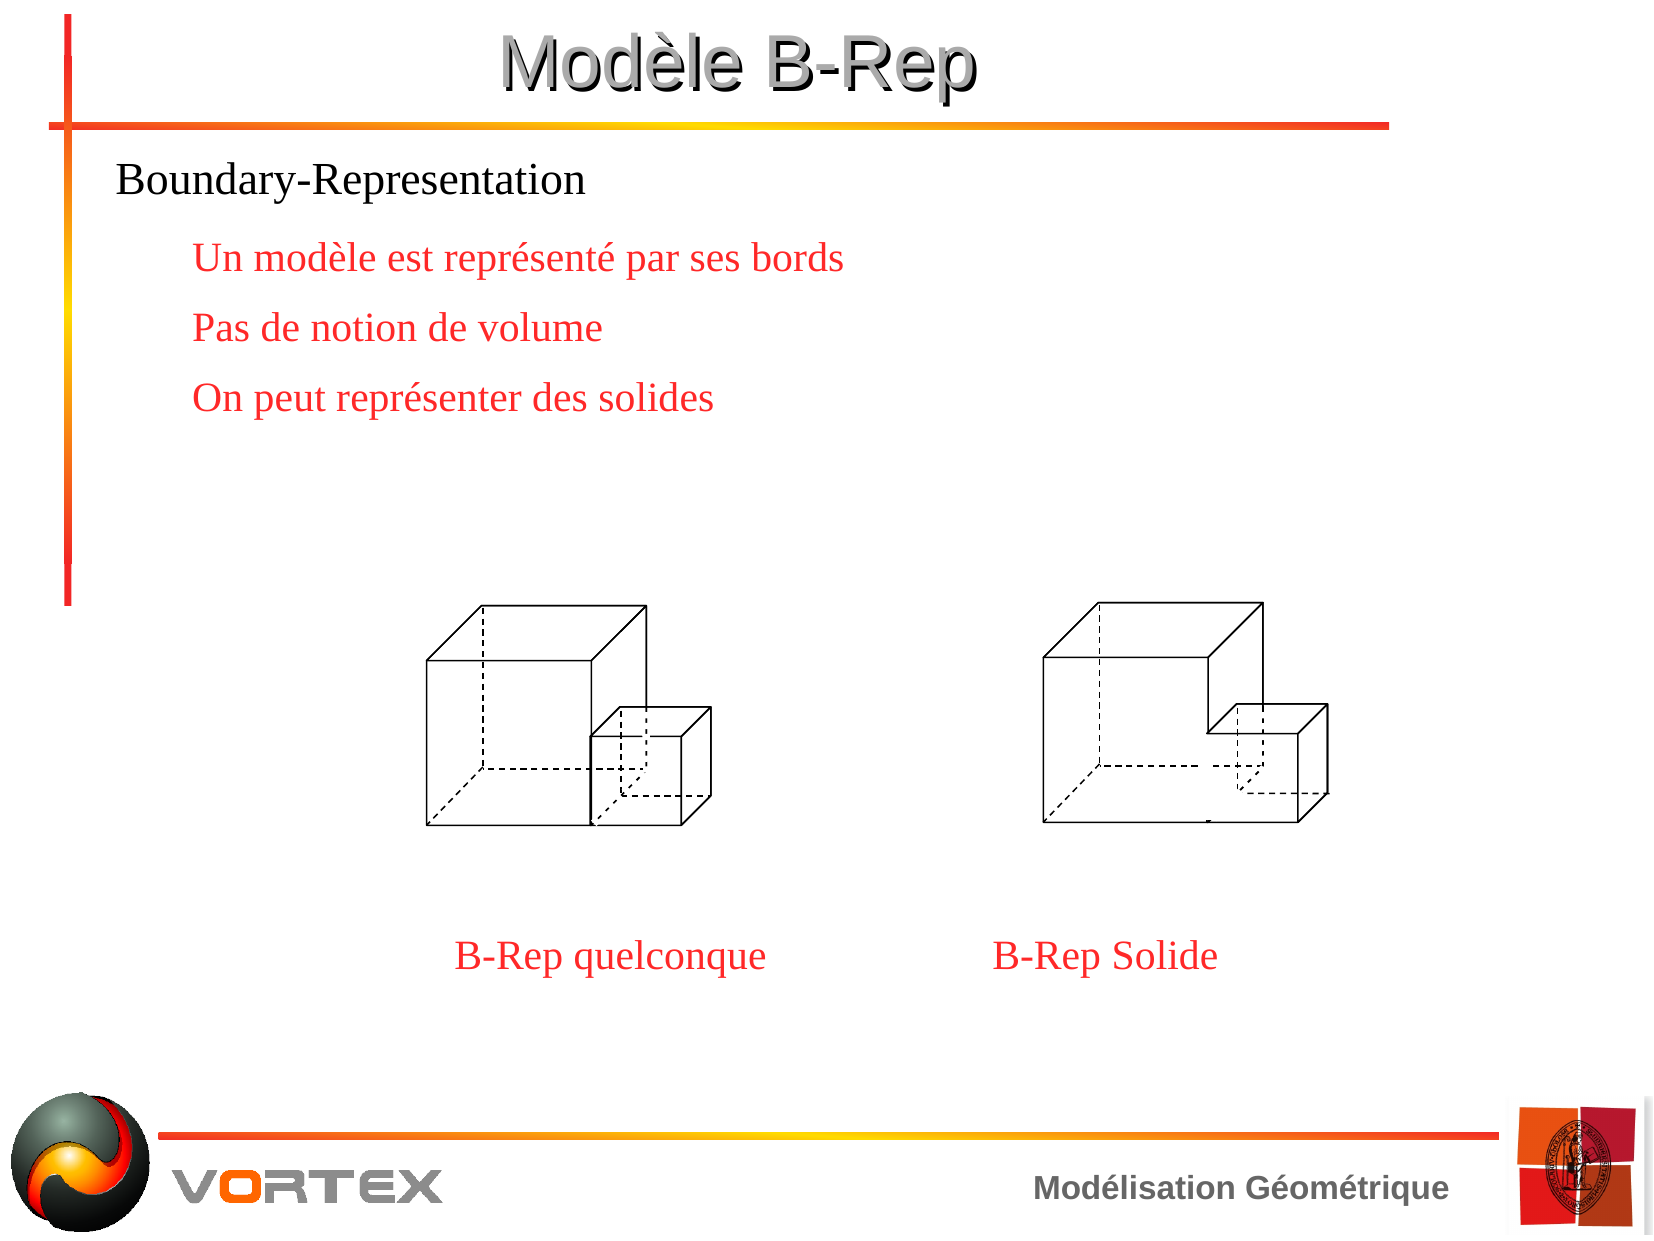

# Modèle B-Rep
Boundary-Representation
Un modèle est représenté par ses bords
Pas de notion de volume
On peut représenter des solides
B-Rep quelconque	 B-Rep Solide